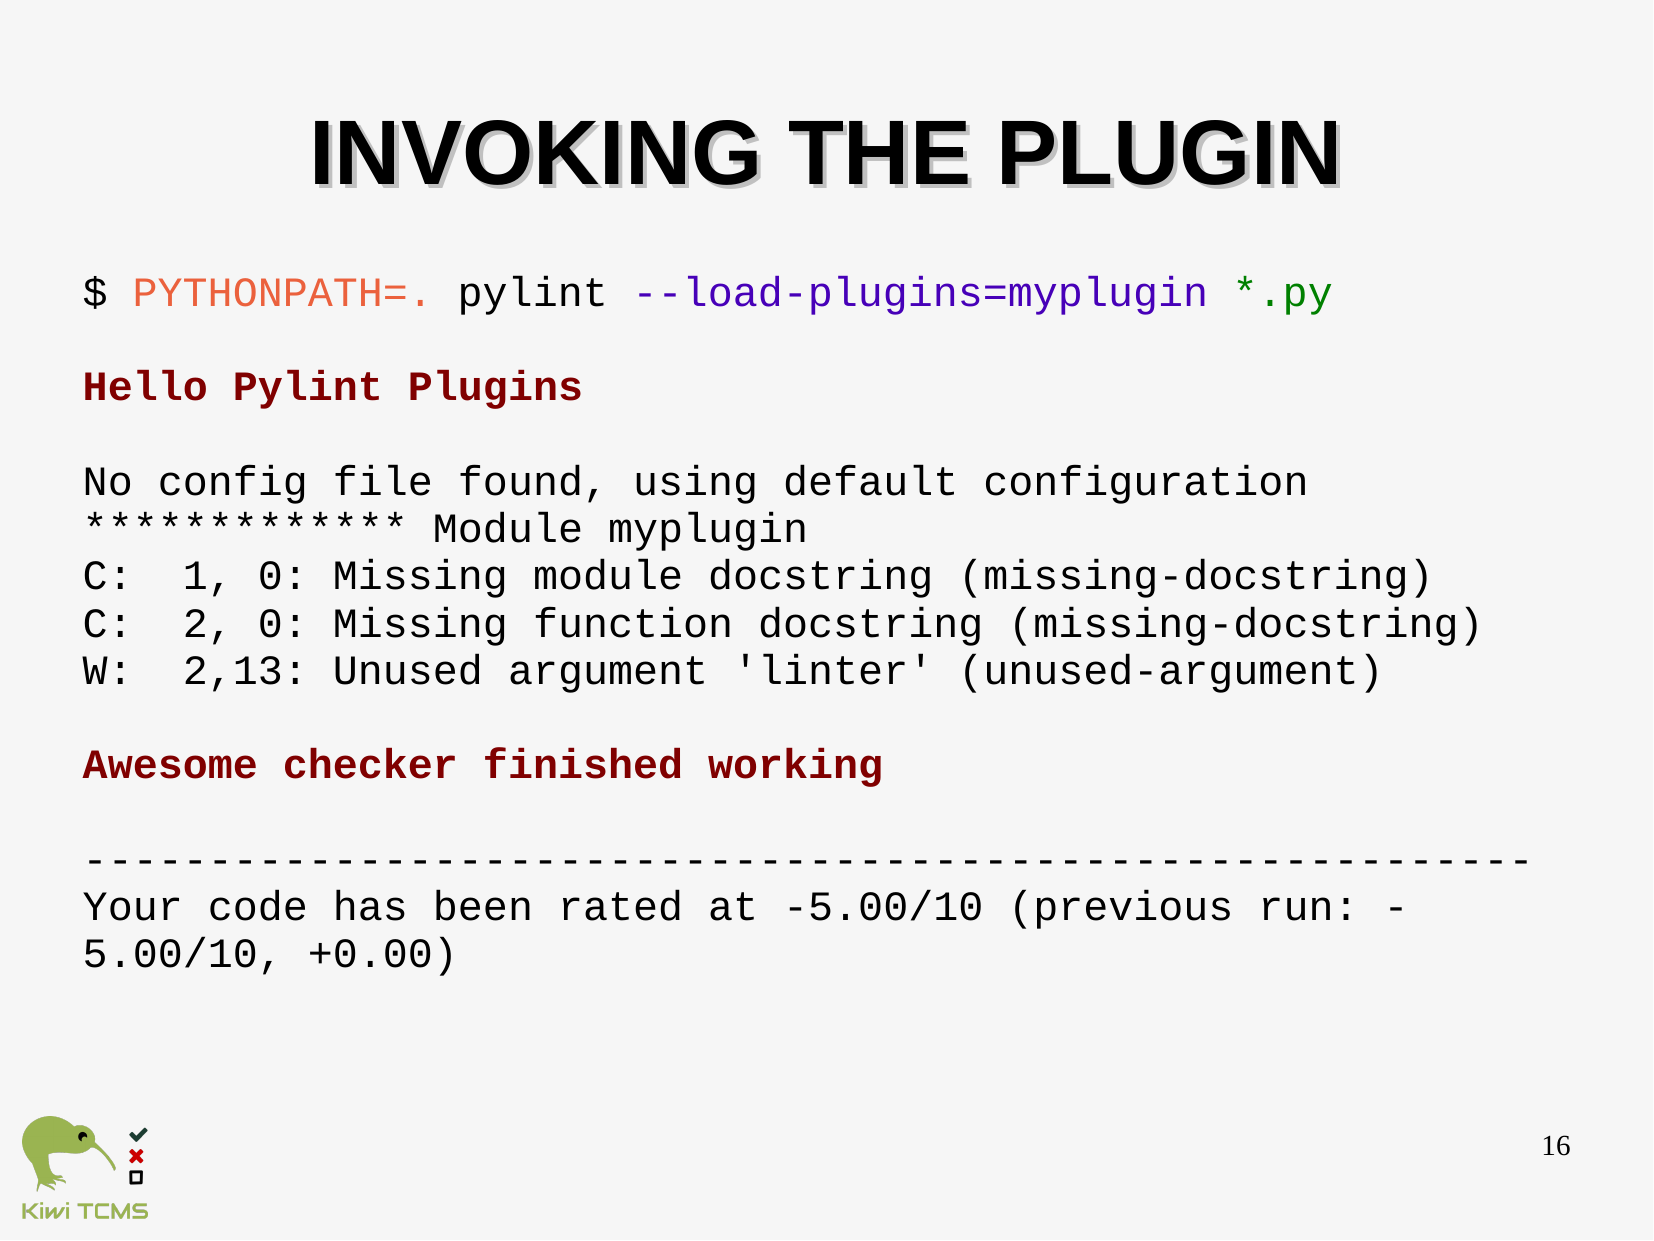

# INVOKING THE PLUGIN
$ PYTHONPATH=. pylint --load-plugins=myplugin *.py
Hello Pylint Plugins
No config file found, using default configuration
************* Module myplugin
C: 1, 0: Missing module docstring (missing-docstring)
C: 2, 0: Missing function docstring (missing-docstring)
W: 2,13: Unused argument 'linter' (unused-argument)
Awesome checker finished working
----------------------------------------------------------
Your code has been rated at -5.00/10 (previous run: -5.00/10, +0.00)
16